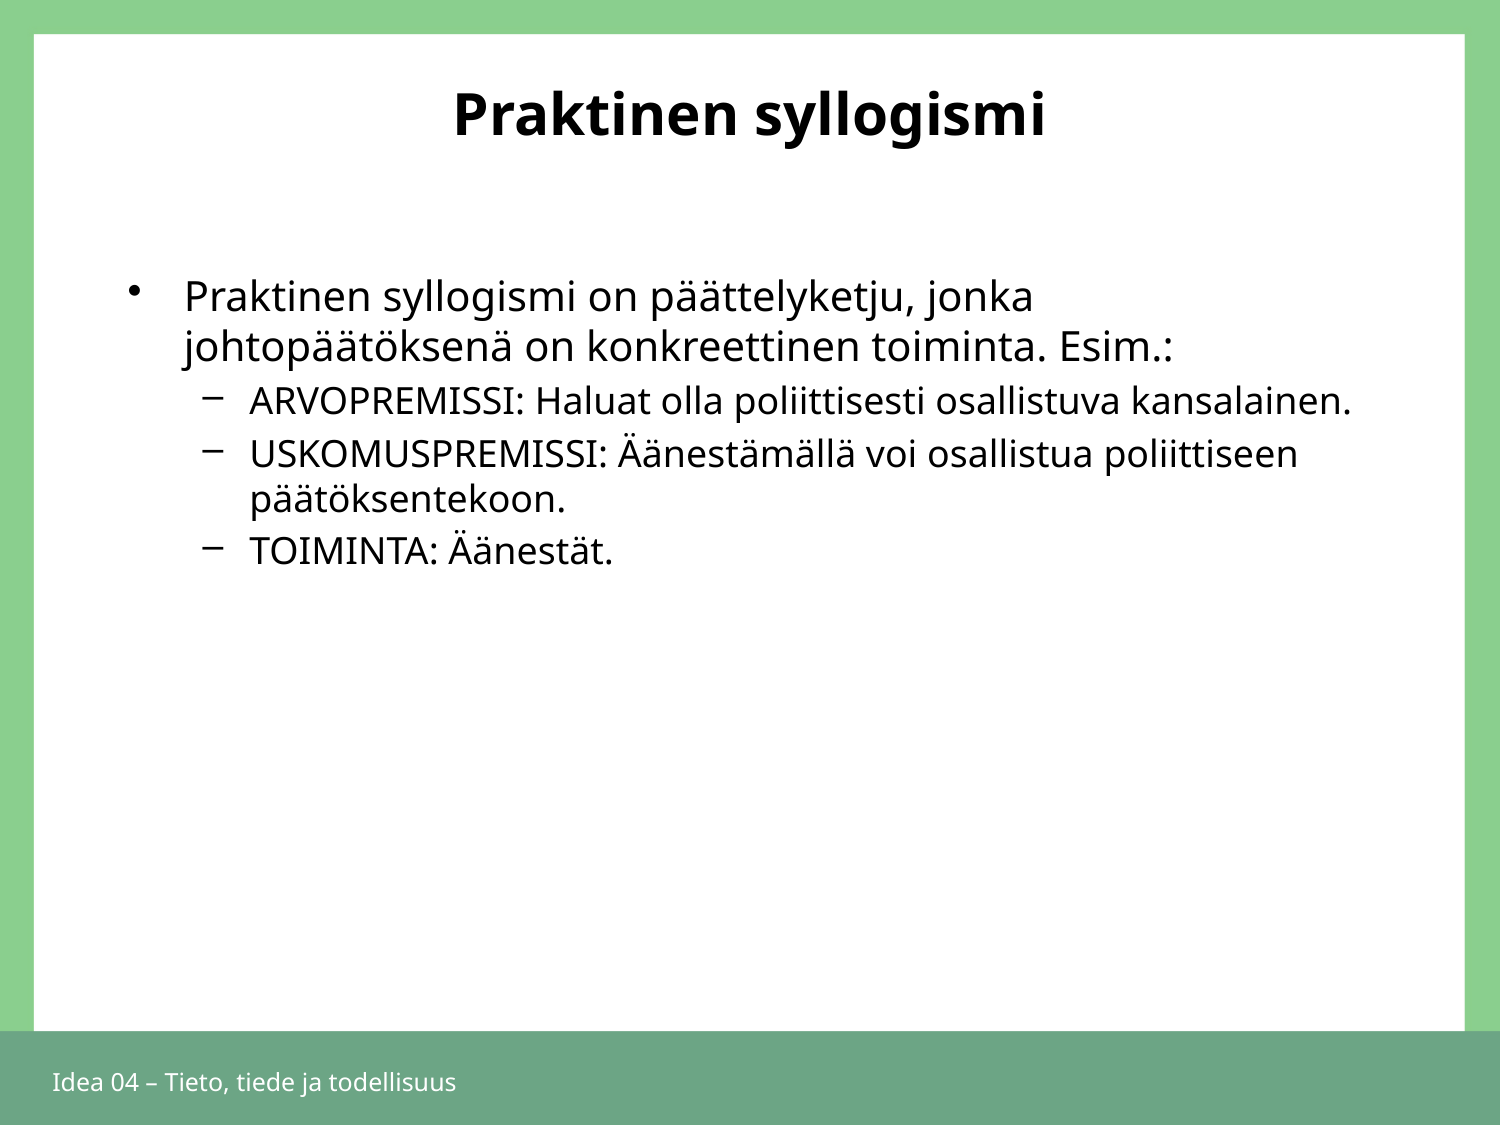

# Praktinen syllogismi
Praktinen syllogismi on päättelyketju, jonka johtopäätöksenä on konkreettinen toiminta. Esim.:
ARVOPREMISSI: Haluat olla poliittisesti osallistuva kansalainen.
USKOMUSPREMISSI: Äänestämällä voi osallistua poliittiseen päätöksentekoon.
TOIMINTA: Äänestät.